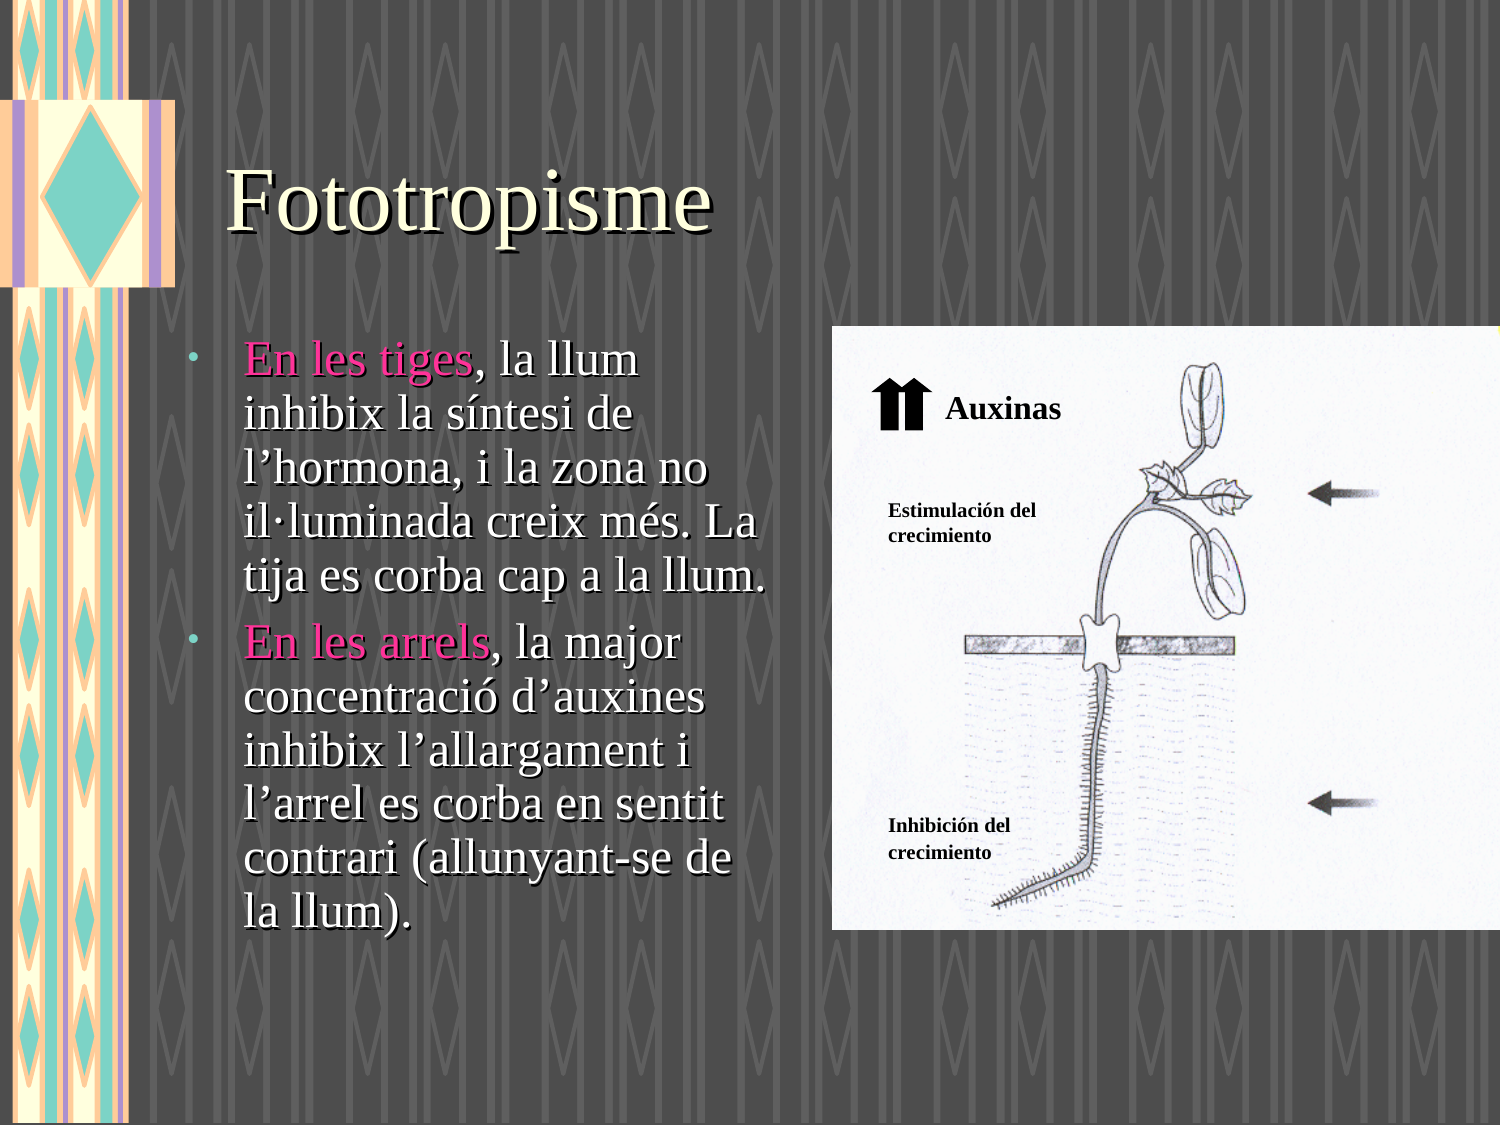

# Fototropisme
En les tiges, la llum inhibix la síntesi de l’hormona, i la zona no il·luminada creix més. La tija es corba cap a la llum.
En les arrels, la major concentració d’auxines inhibix l’allargament i l’arrel es corba en sentit contrari (allunyant-se de la llum).
Auxinas
Estimulación del crecimiento
Inhibición del crecimiento